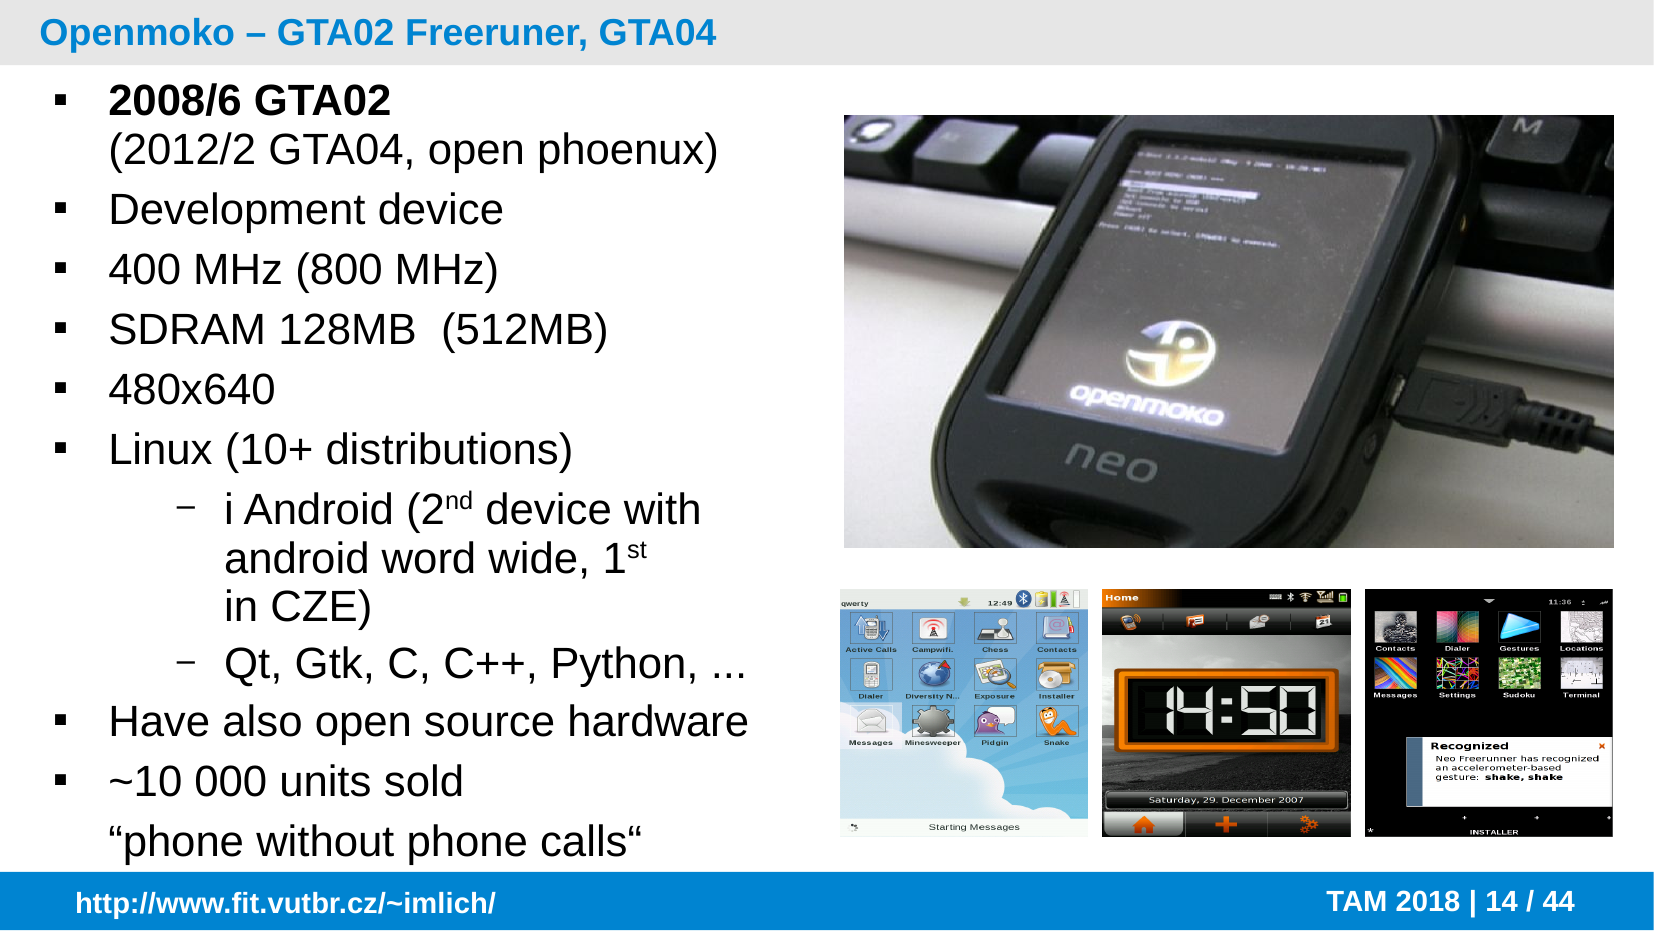

# Openmoko – GTA02 Freeruner, GTA04
2008/6 GTA02
(2012/2 GTA04, open phoenux)
Development device
400 MHz (800 MHz)
SDRAM 128MB (512MB)
480x640
Linux (10+ distributions)
i Android (2nd device with android word wide, 1st in CZE)
Qt, Gtk, C, C++, Python, ...
Have also open source hardware
~10 000 units sold
“phone without phone calls“